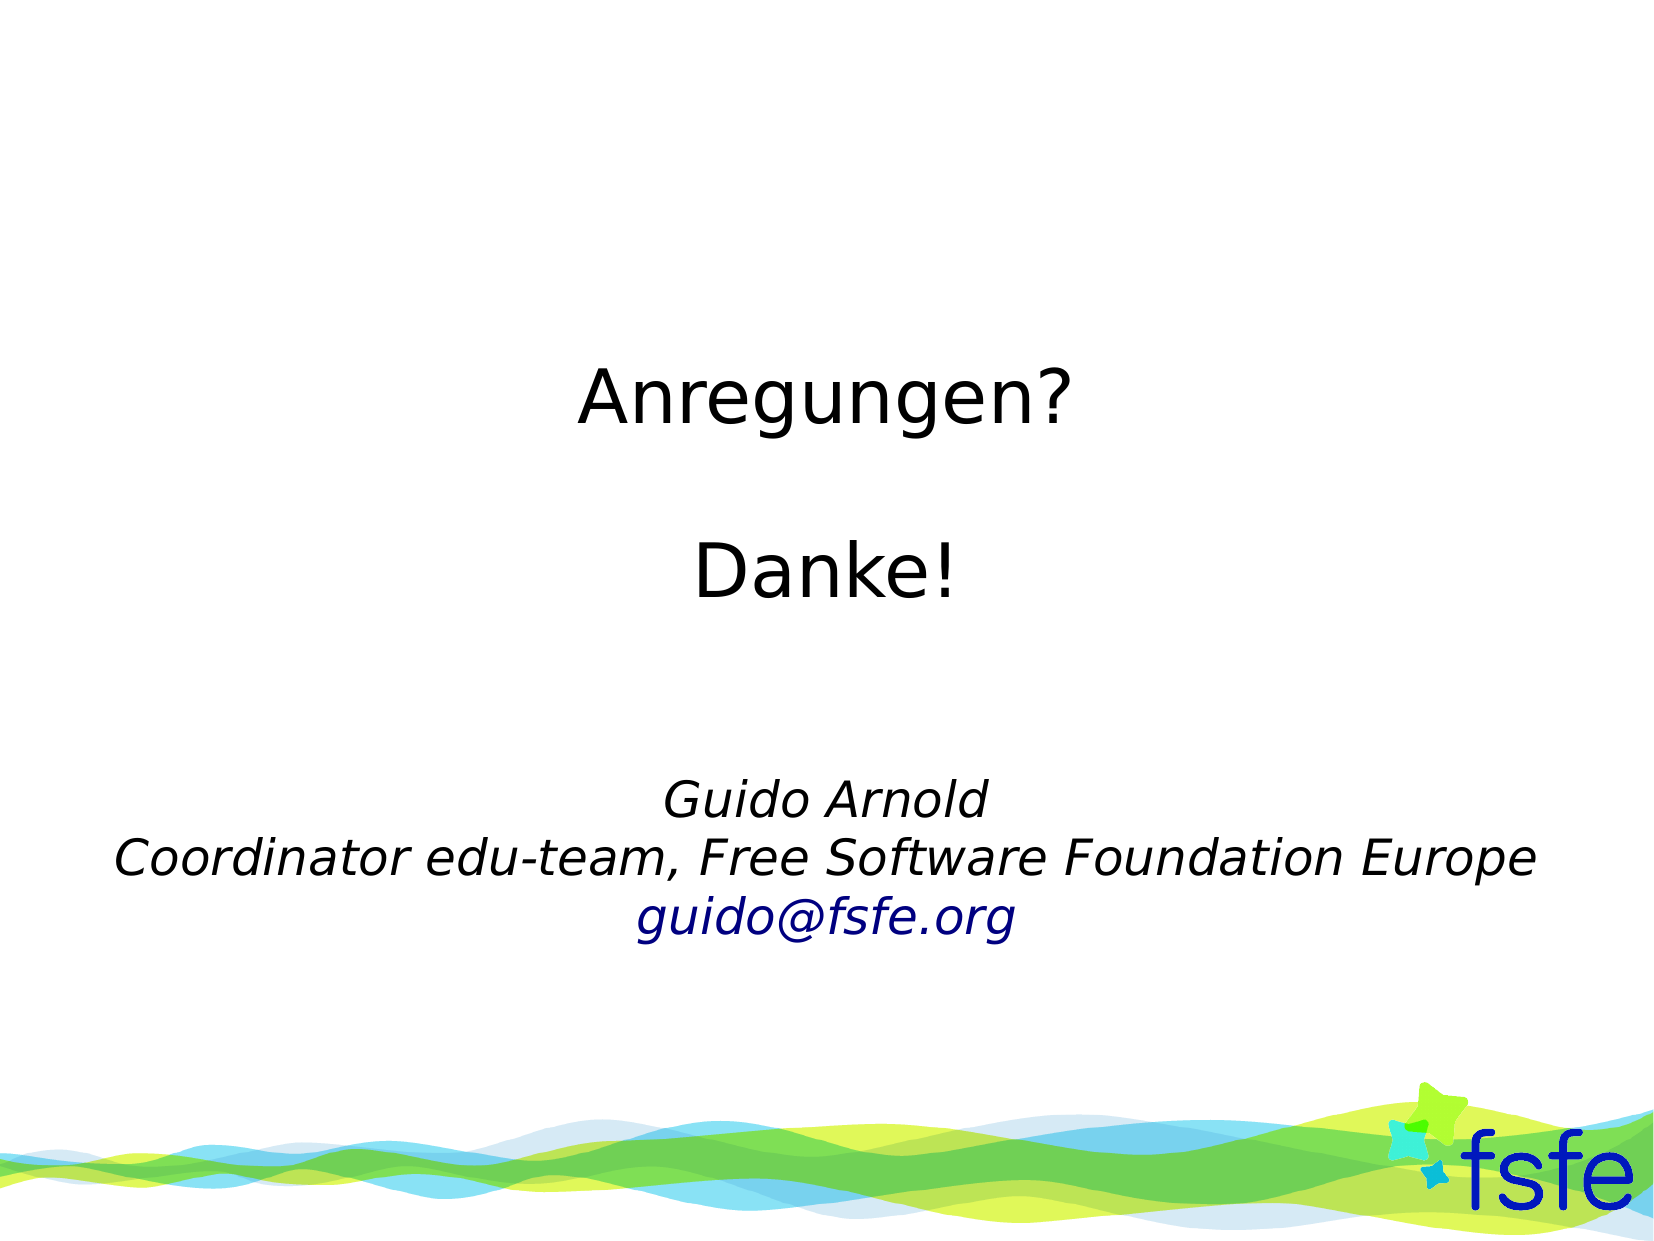

#
Anregungen?
Danke!
Guido Arnold
Coordinator edu-team, Free Software Foundation Europe
guido@fsfe.org